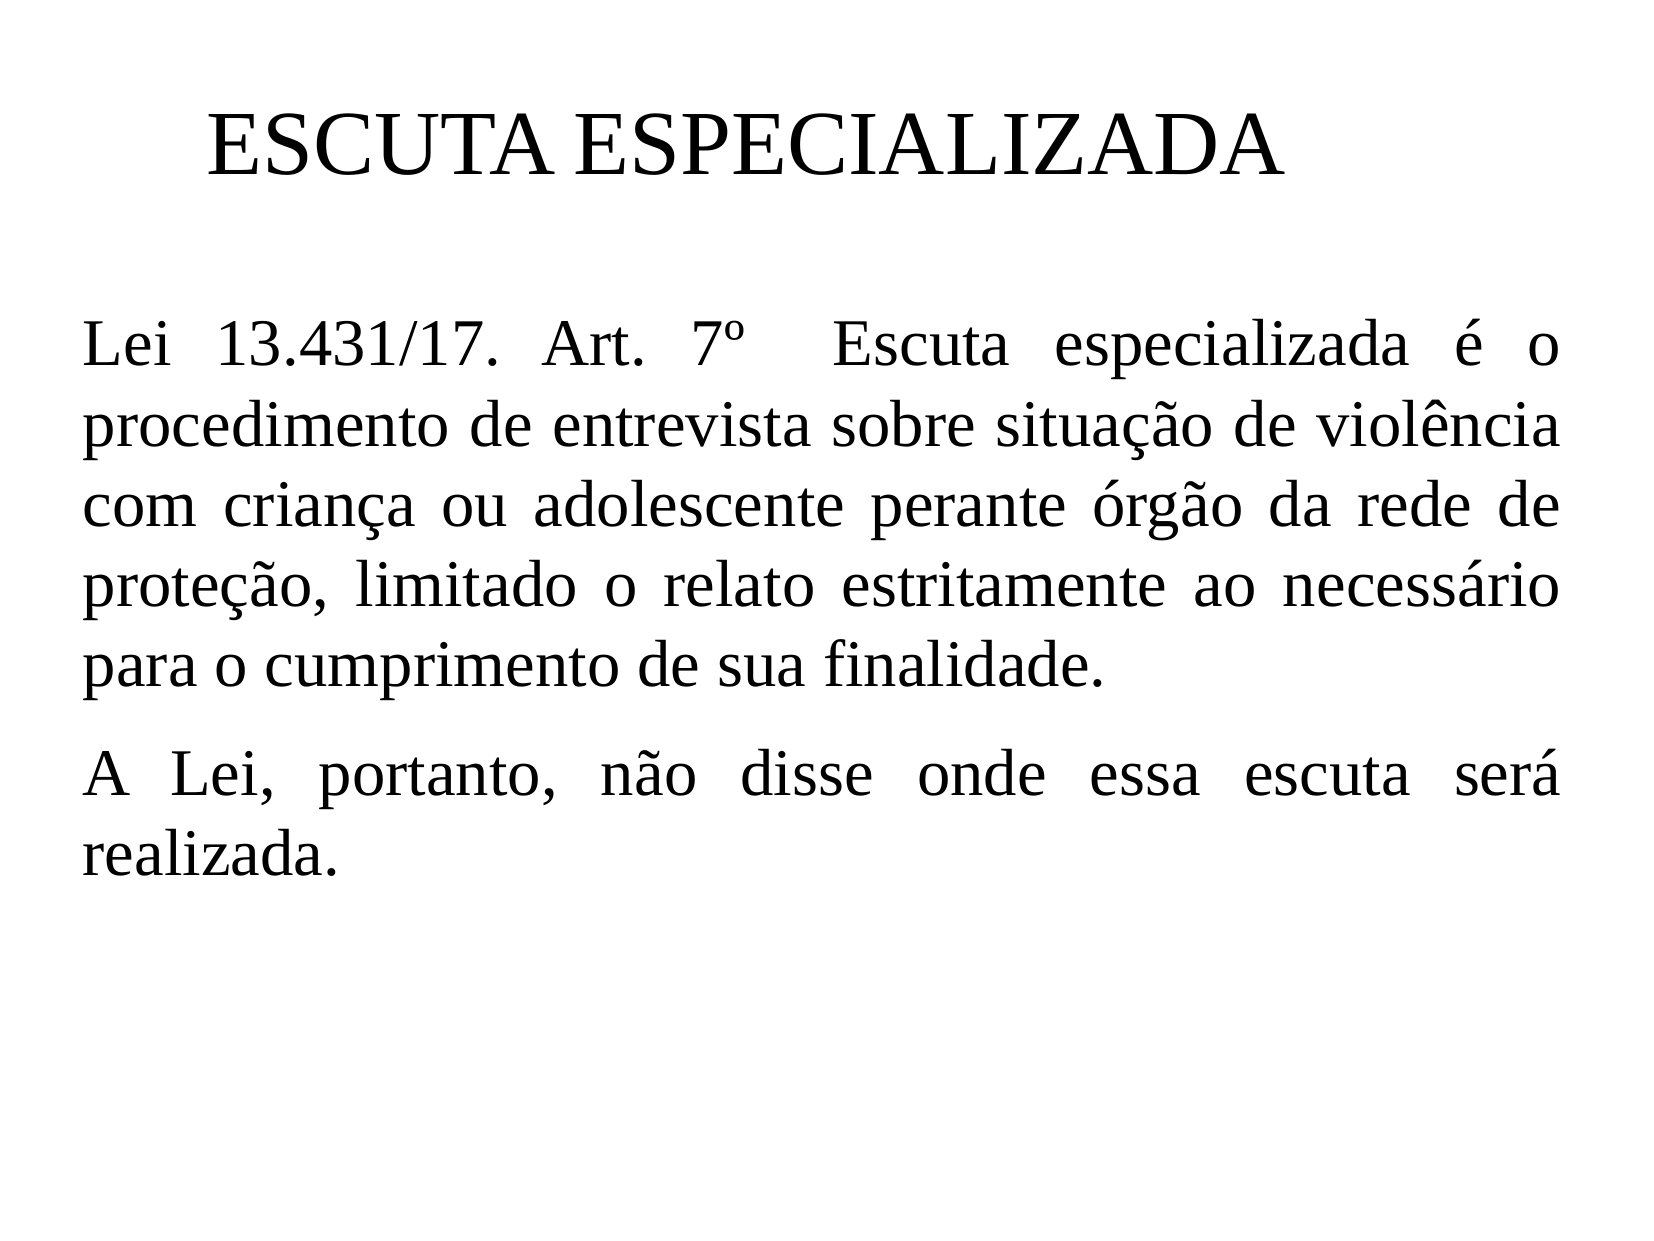

# ESCUTA ESPECIALIZADA
Lei 13.431/17. Art. 7º Escuta especializada é o procedimento de entrevista sobre situação de violência com criança ou adolescente perante órgão da rede de proteção, limitado o relato estritamente ao necessário para o cumprimento de sua finalidade.
A Lei, portanto, não disse onde essa escuta será realizada.